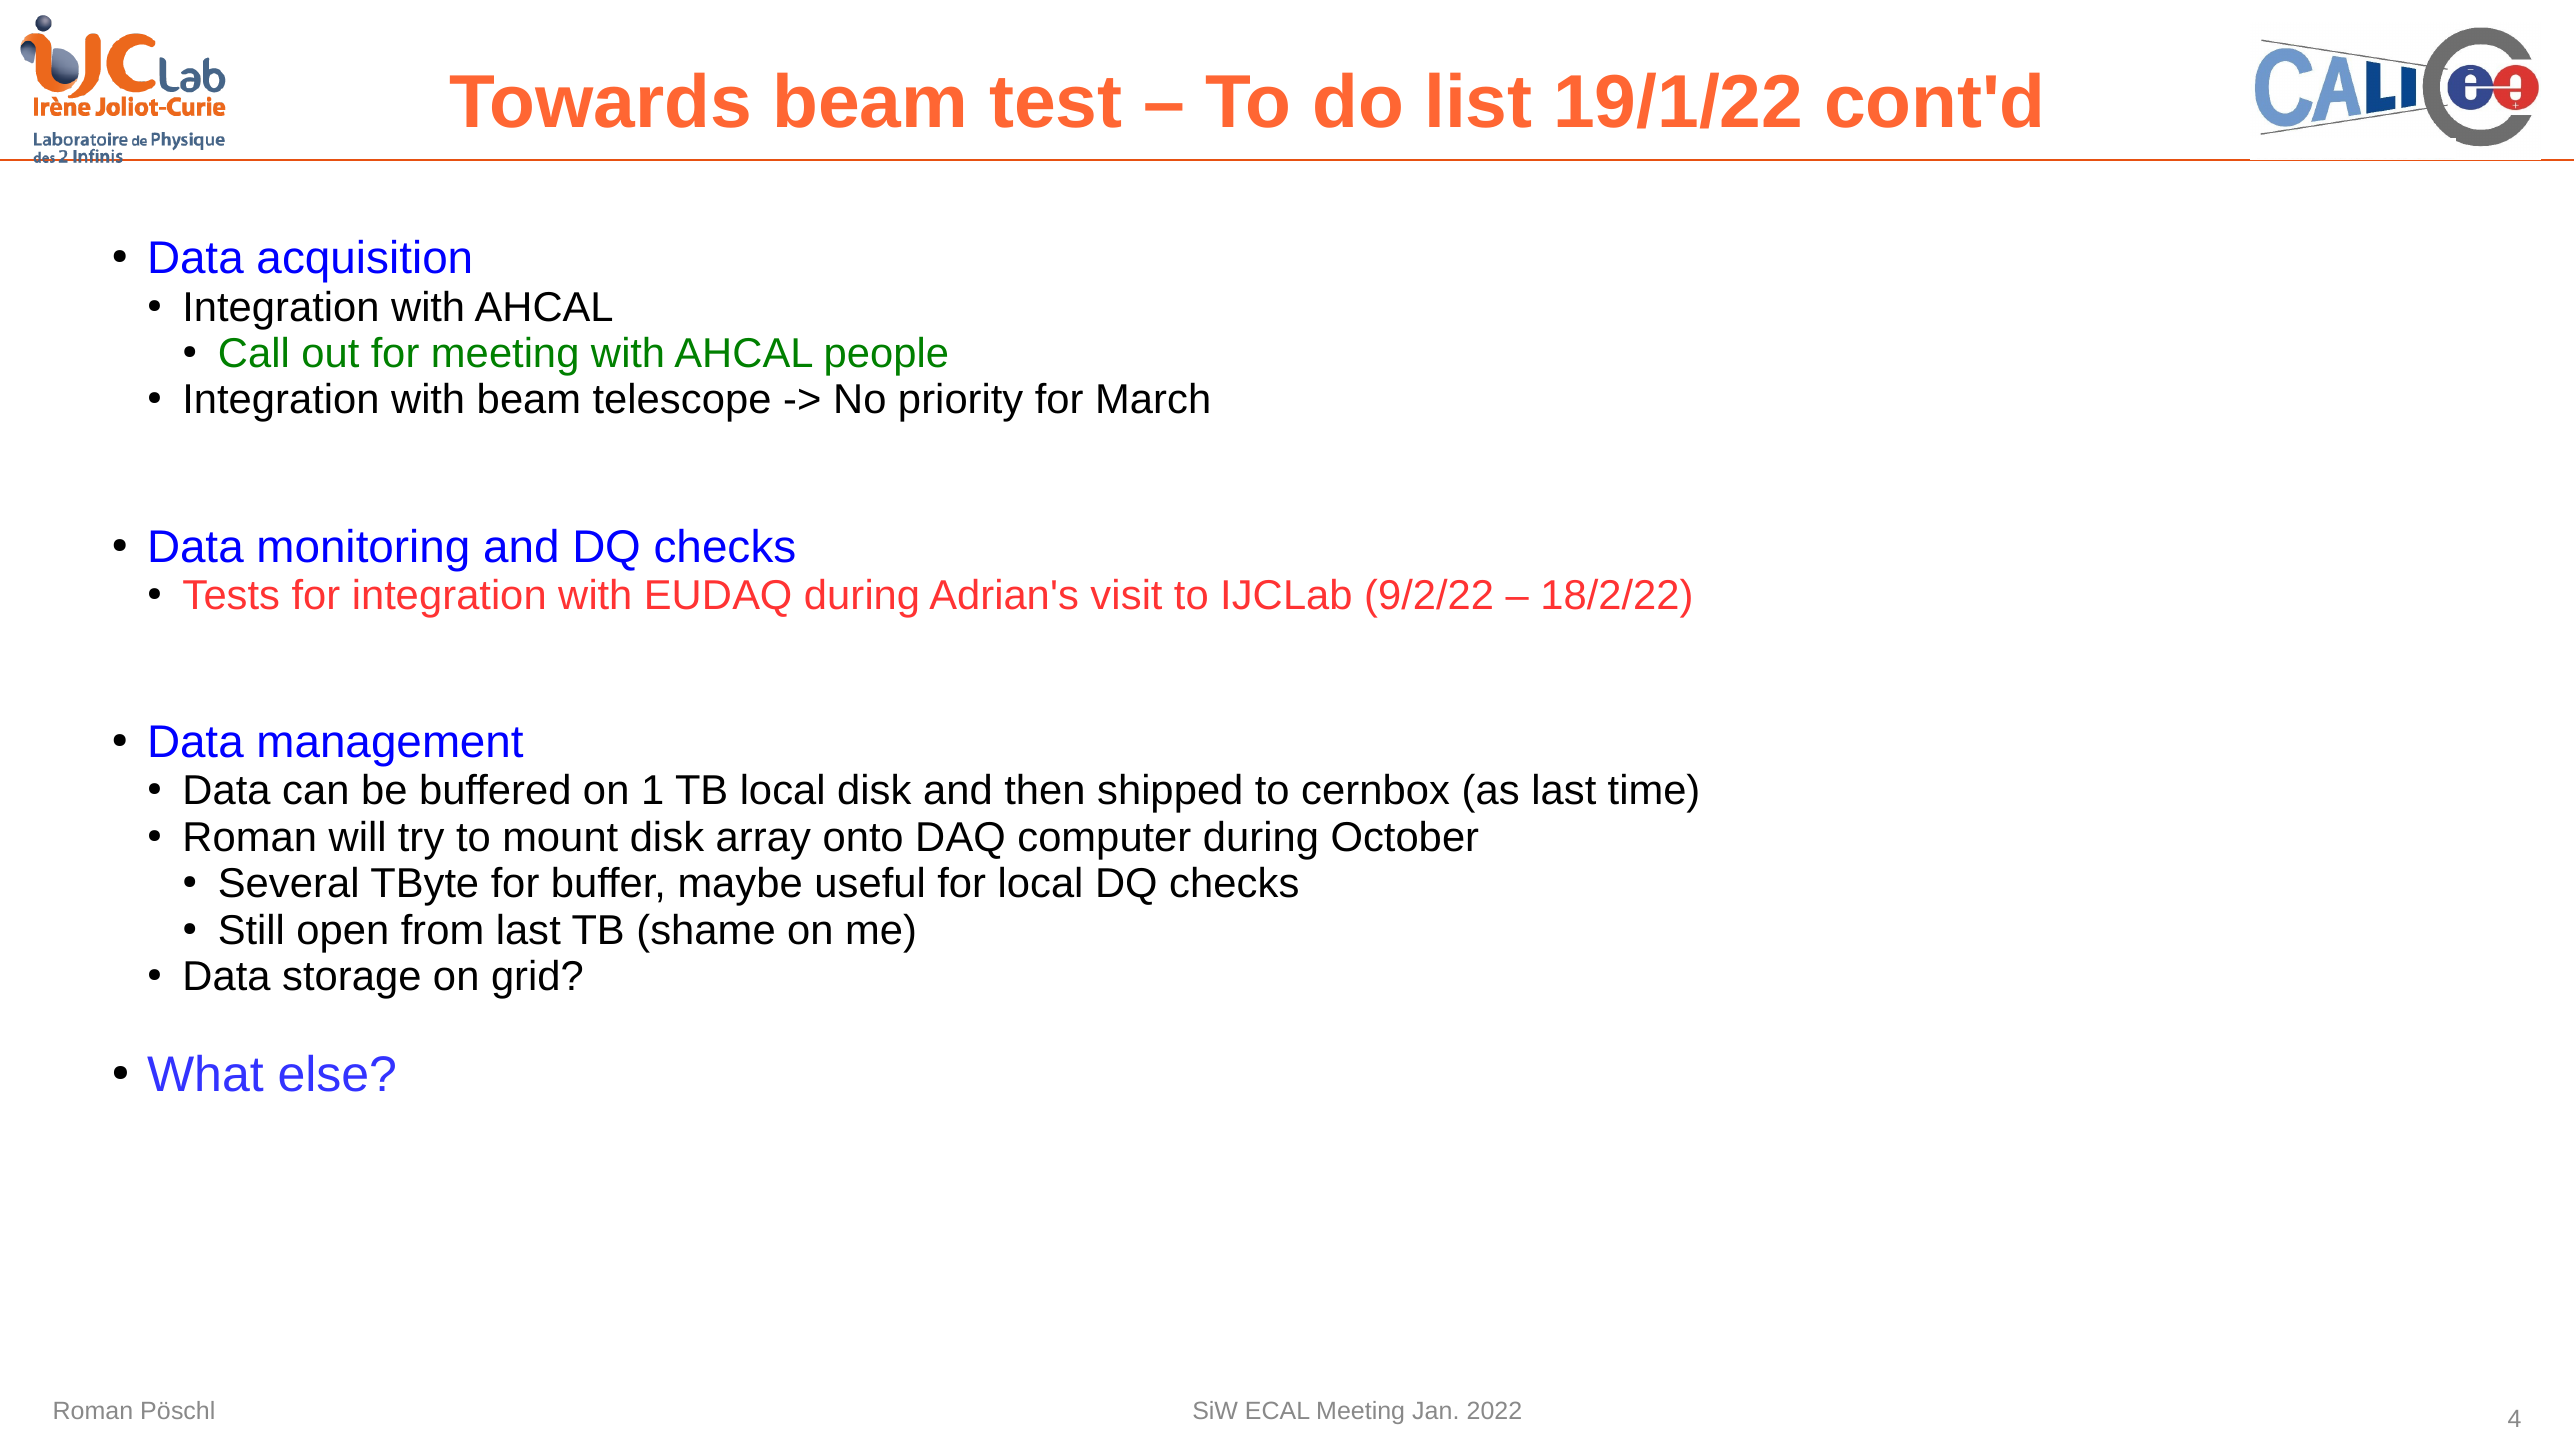

# Towards beam test – To do list 19/1/22 cont'd
Data acquisition
Integration with AHCAL
Call out for meeting with AHCAL people
Integration with beam telescope -> No priority for March
Data monitoring and DQ checks
Tests for integration with EUDAQ during Adrian's visit to IJCLab (9/2/22 – 18/2/22)
Data management
Data can be buffered on 1 TB local disk and then shipped to cernbox (as last time)
Roman will try to mount disk array onto DAQ computer during October
Several TByte for buffer, maybe useful for local DQ checks
Still open from last TB (shame on me)
Data storage on grid?
What else?